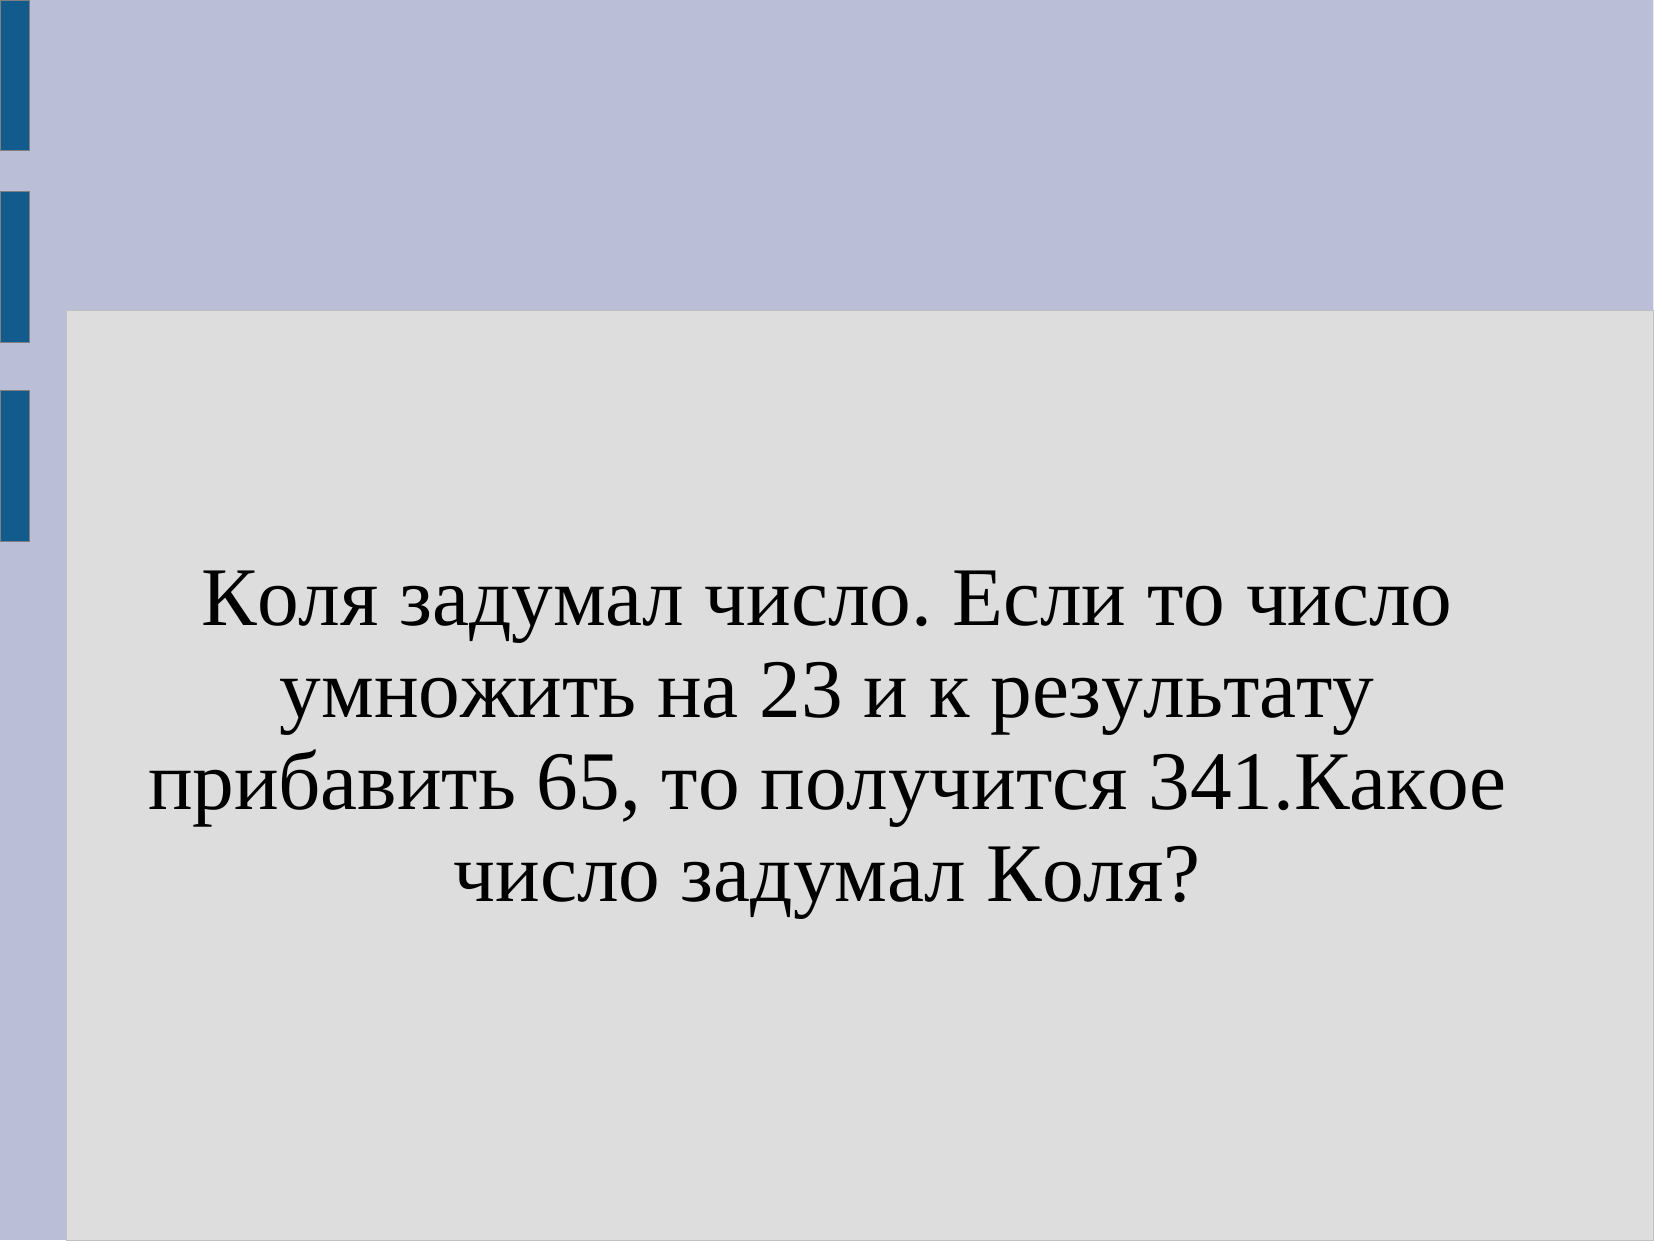

#
Коля задумал число. Если то число умножить на 23 и к результату прибавить 65, то получится 341.Какое число задумал Коля?